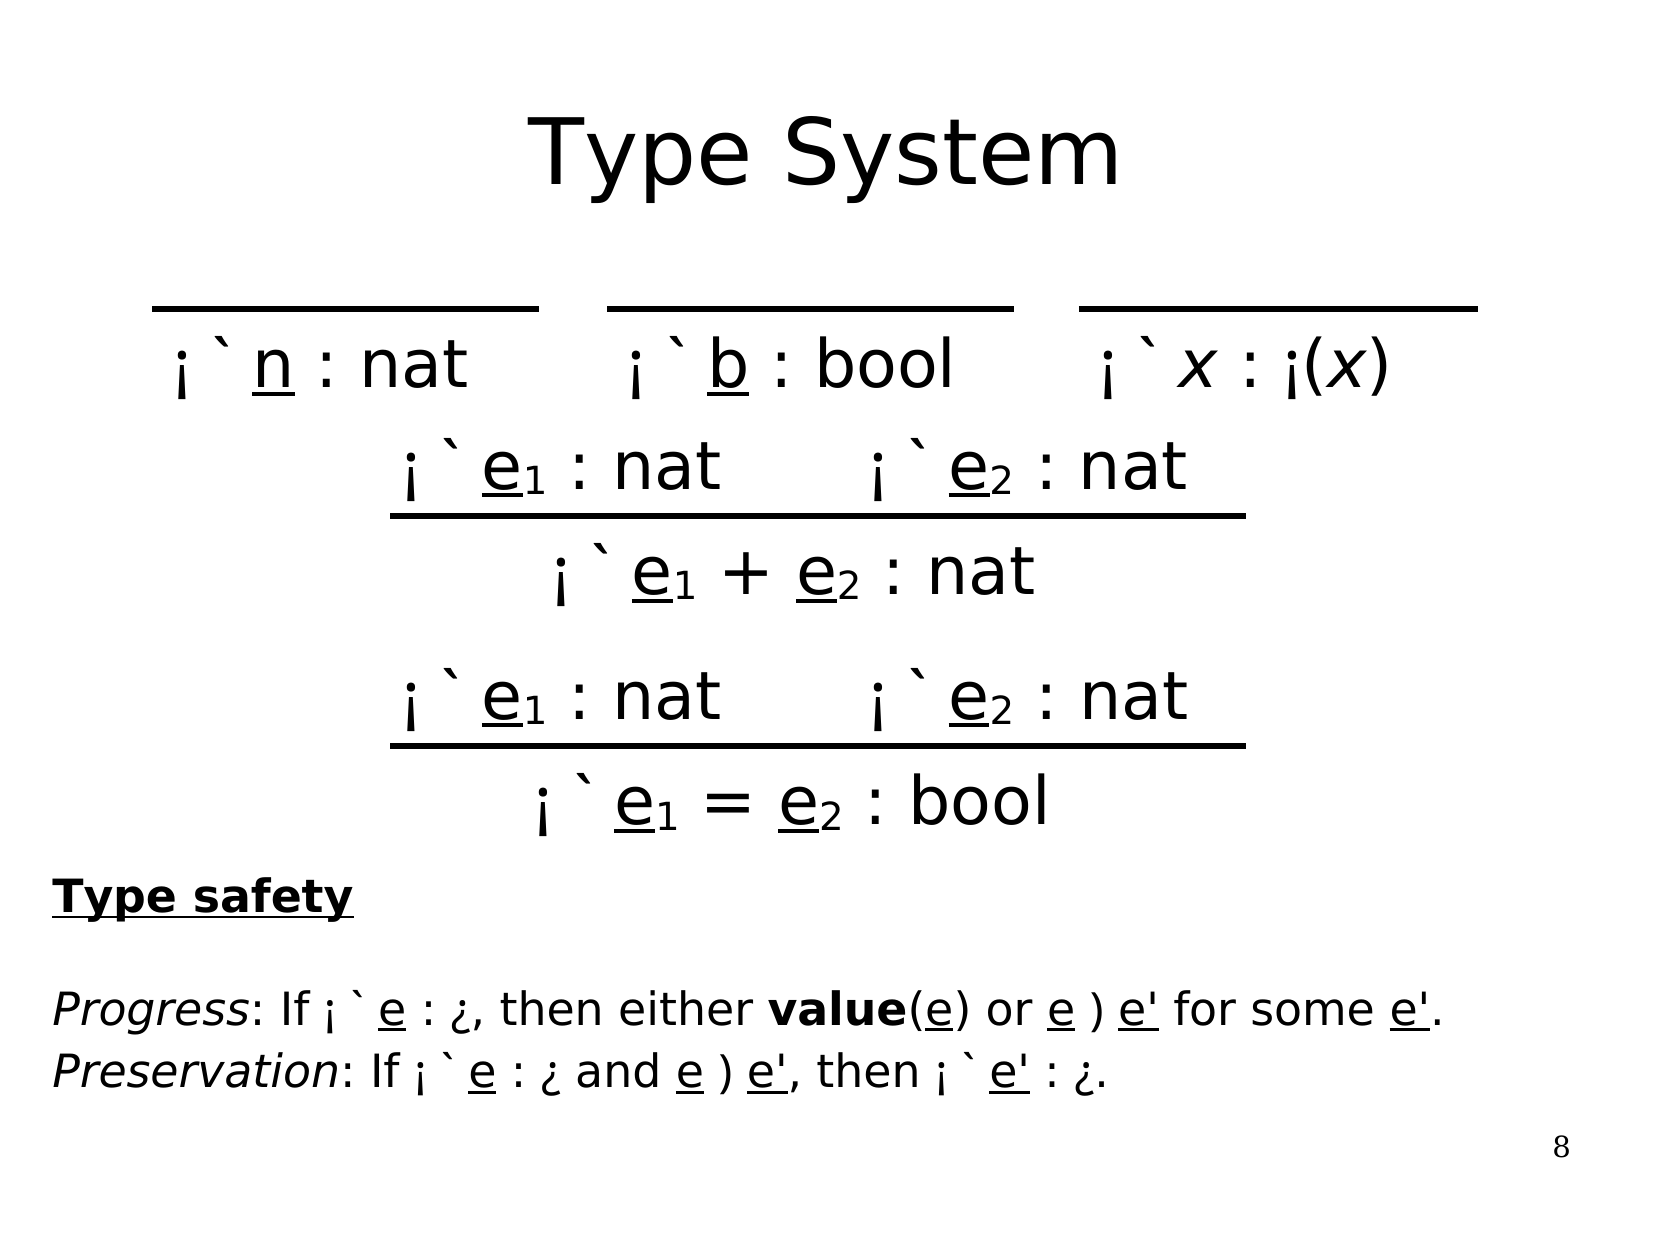

# Type System
¡ ` n : nat
¡ ` b : bool
¡ ` x : ¡(x)
¡ ` e1 : nat
¡ ` e2 : nat
¡ ` e1 + e2 : nat
¡ ` e1 : nat
¡ ` e2 : nat
¡ ` e1 = e2 : bool
Type safety
Progress: If ¡ ` e : ¿, then either value(e) or e ) e' for some e'.
Preservation: If ¡ ` e : ¿ and e ) e', then ¡ ` e' : ¿.
8